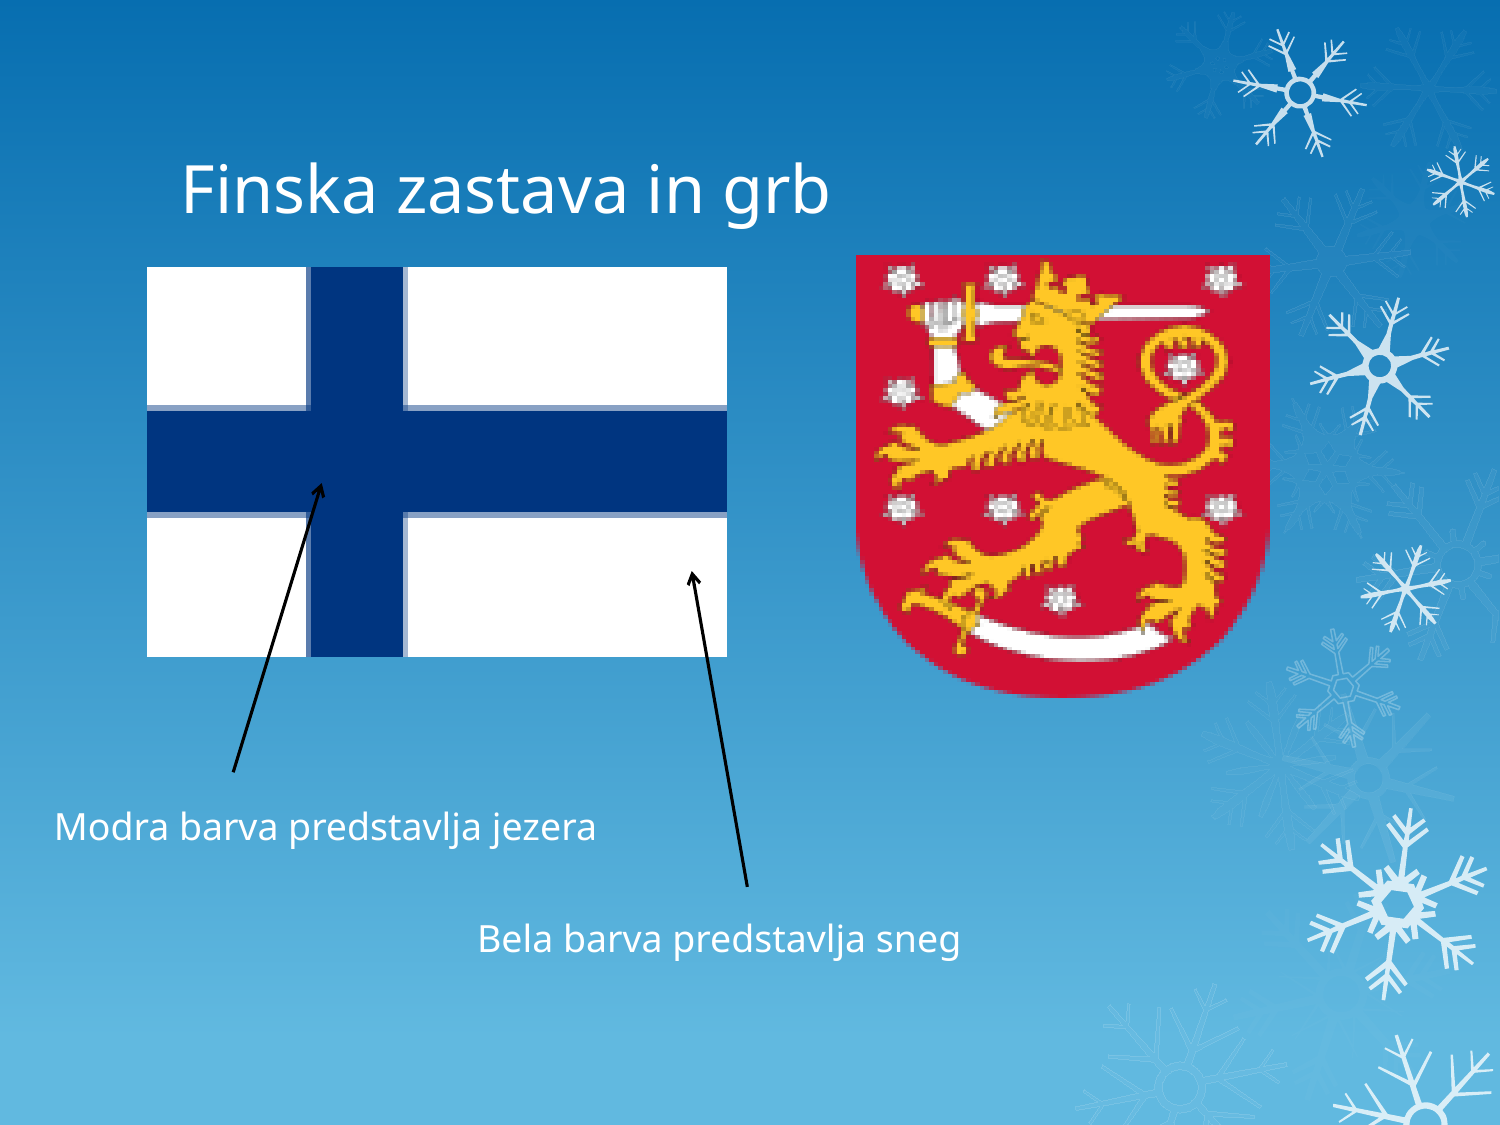

# Finska zastava in grb
Modra barva predstavlja jezera
Bela barva predstavlja sneg